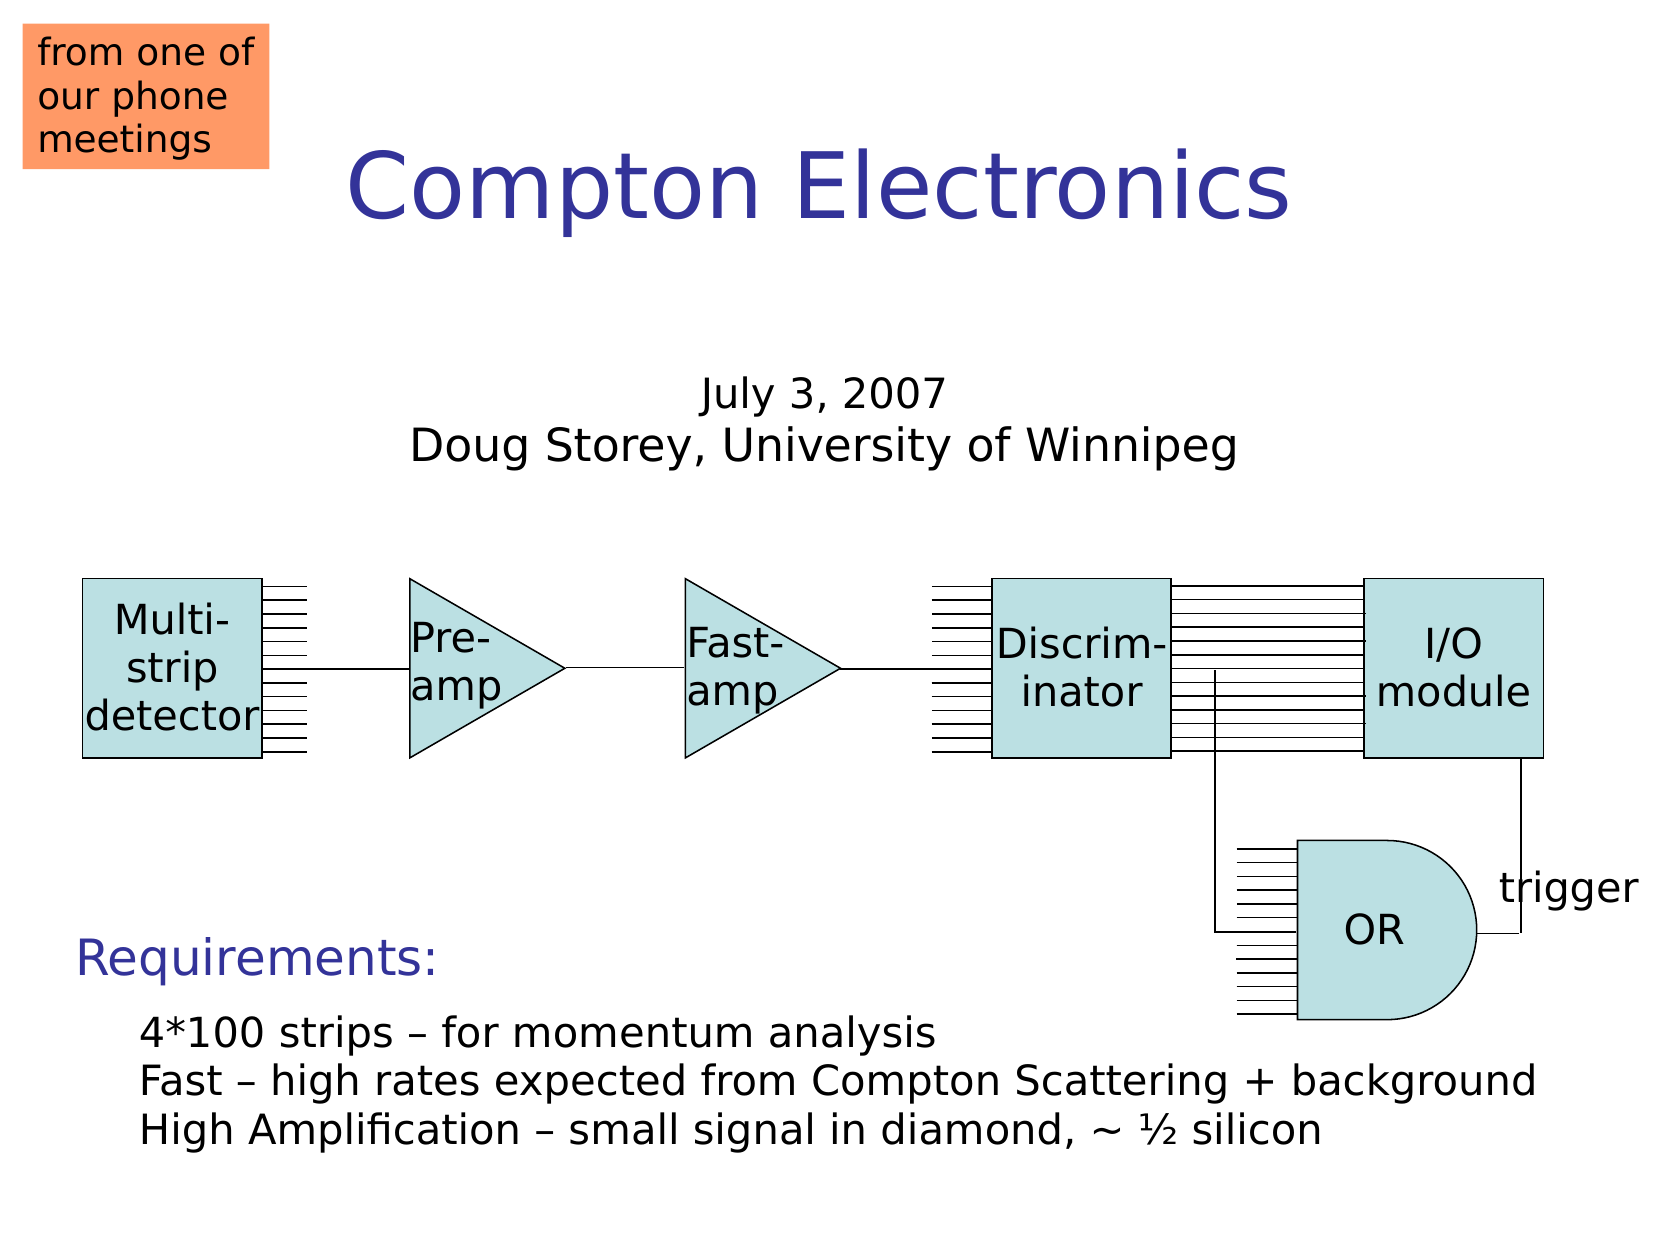

# Compton Electronics
from one of
our phone
meetings
July 3, 2007
Doug Storey, University of Winnipeg
Multi-
strip
detector
Discrim-
inator
I/O
module
Pre-
amp
Fast-
amp
OR
trigger
Requirements:
 4*100 strips – for momentum analysis
 Fast – high rates expected from Compton Scattering + background
 High Amplification – small signal in diamond, ~ ½ silicon